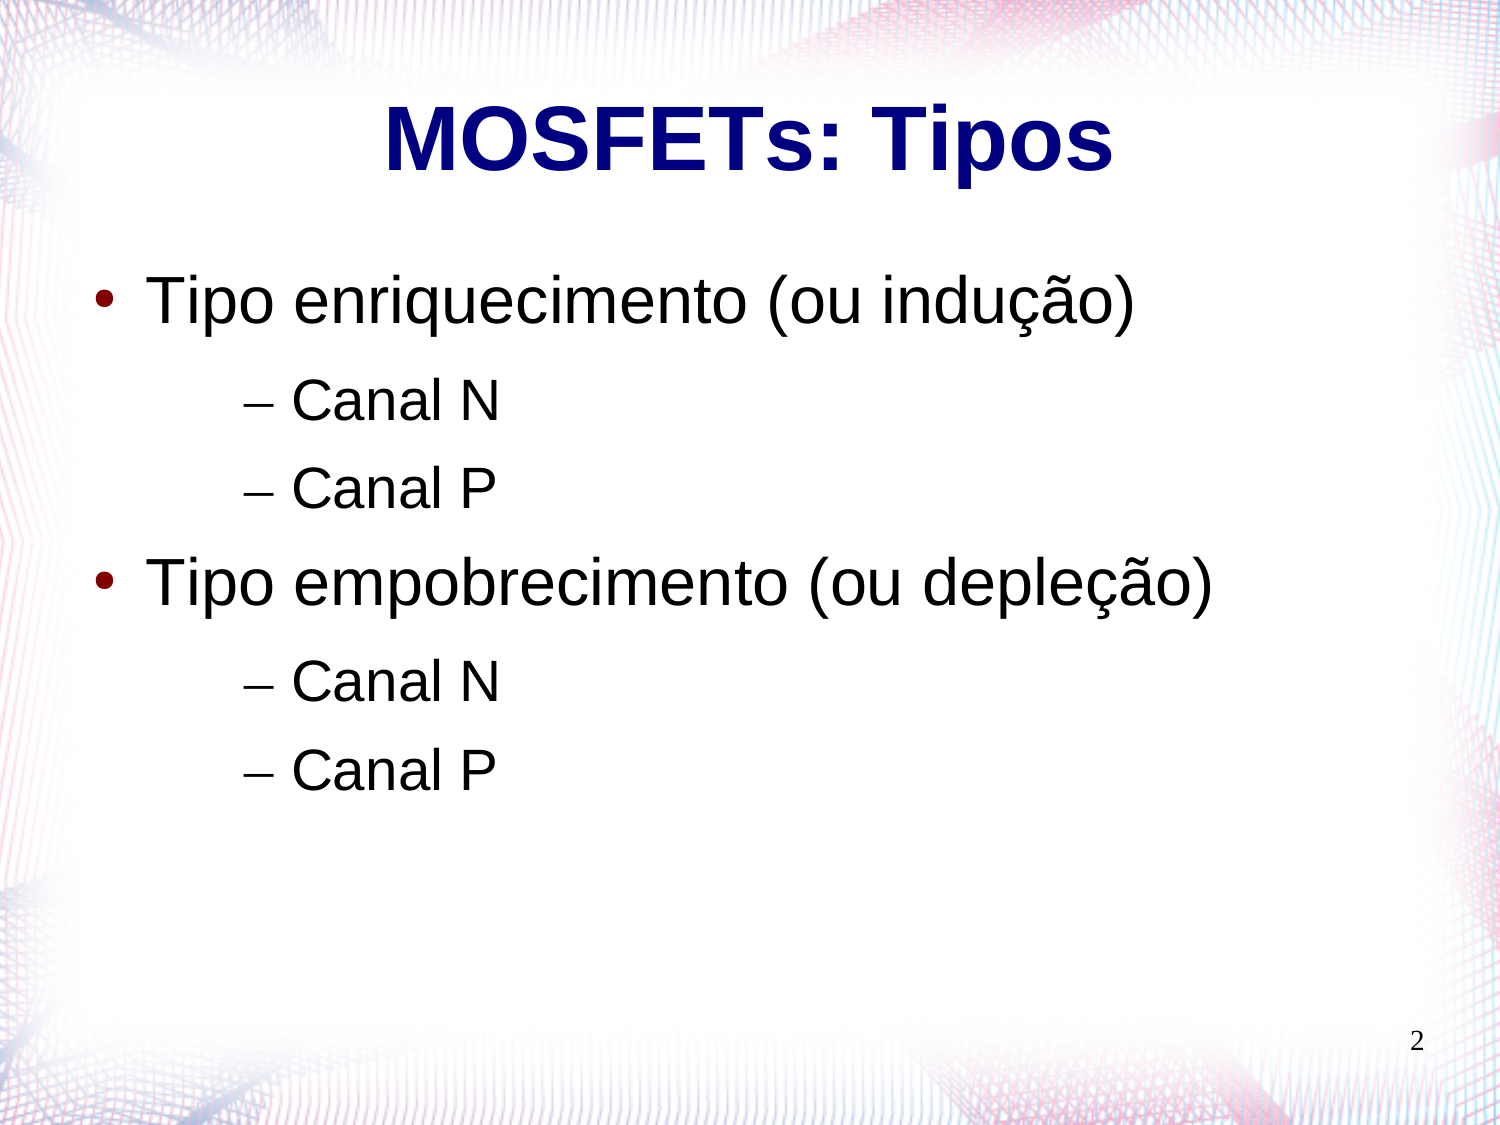

# MOSFETs: Tipos
Tipo enriquecimento (ou indução)
Canal N
Canal P
Tipo empobrecimento (ou depleção)
Canal N
Canal P
2